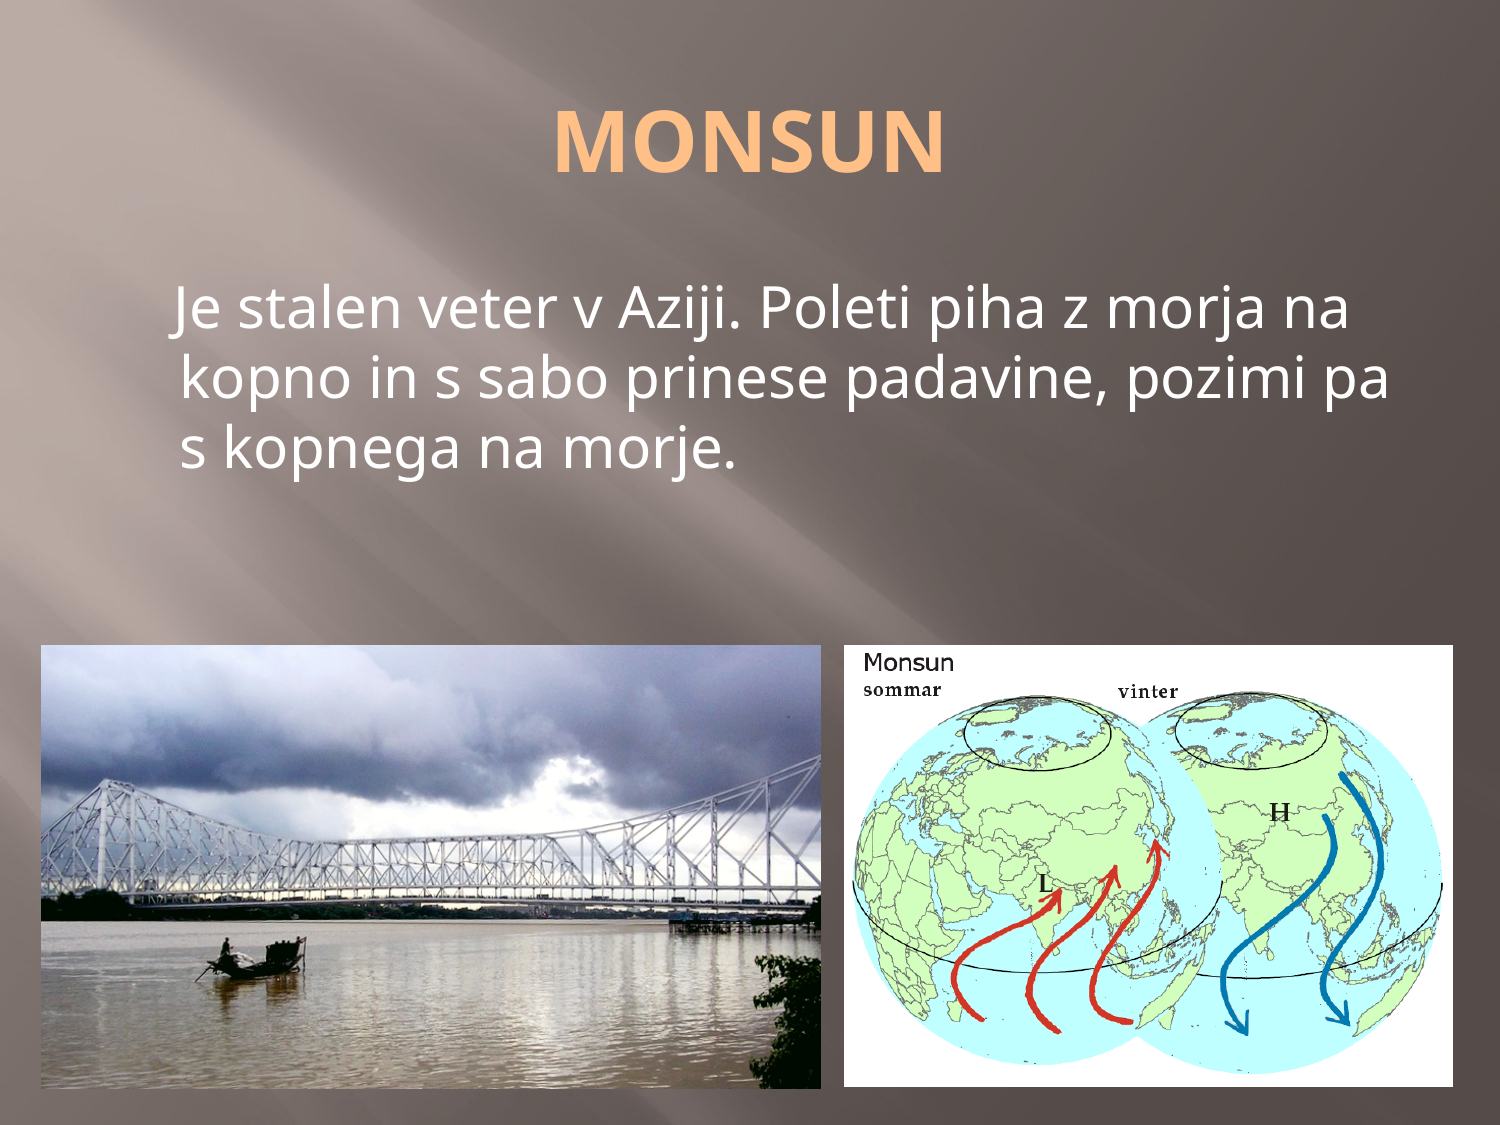

# MONSUN
 Je stalen veter v Aziji. Poleti piha z morja na kopno in s sabo prinese padavine, pozimi pa s kopnega na morje.